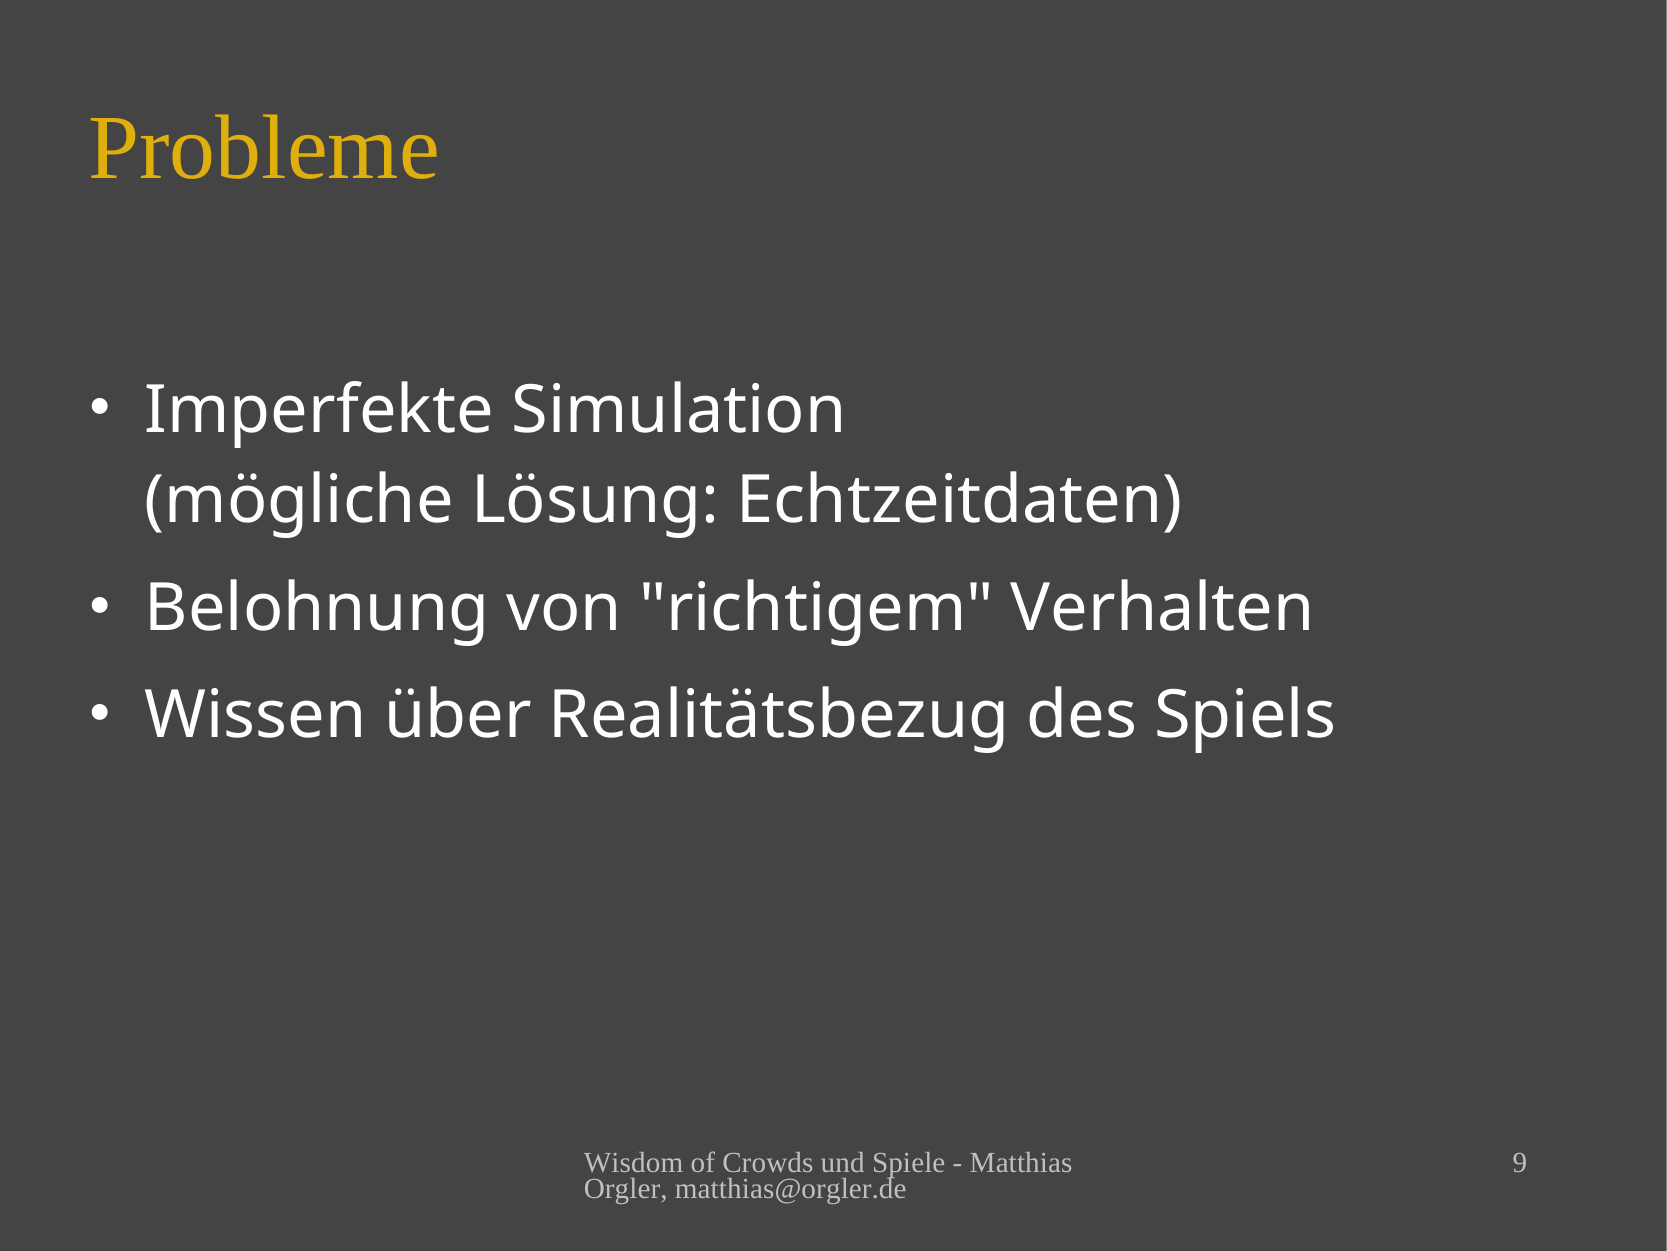

# Probleme
Imperfekte Simulation
(mögliche Lösung: Echtzeitdaten)
Belohnung von "richtigem" Verhalten
Wissen über Realitätsbezug des Spiels
Wisdom of Crowds und Spiele - Matthias Orgler, matthias@orgler.de
9